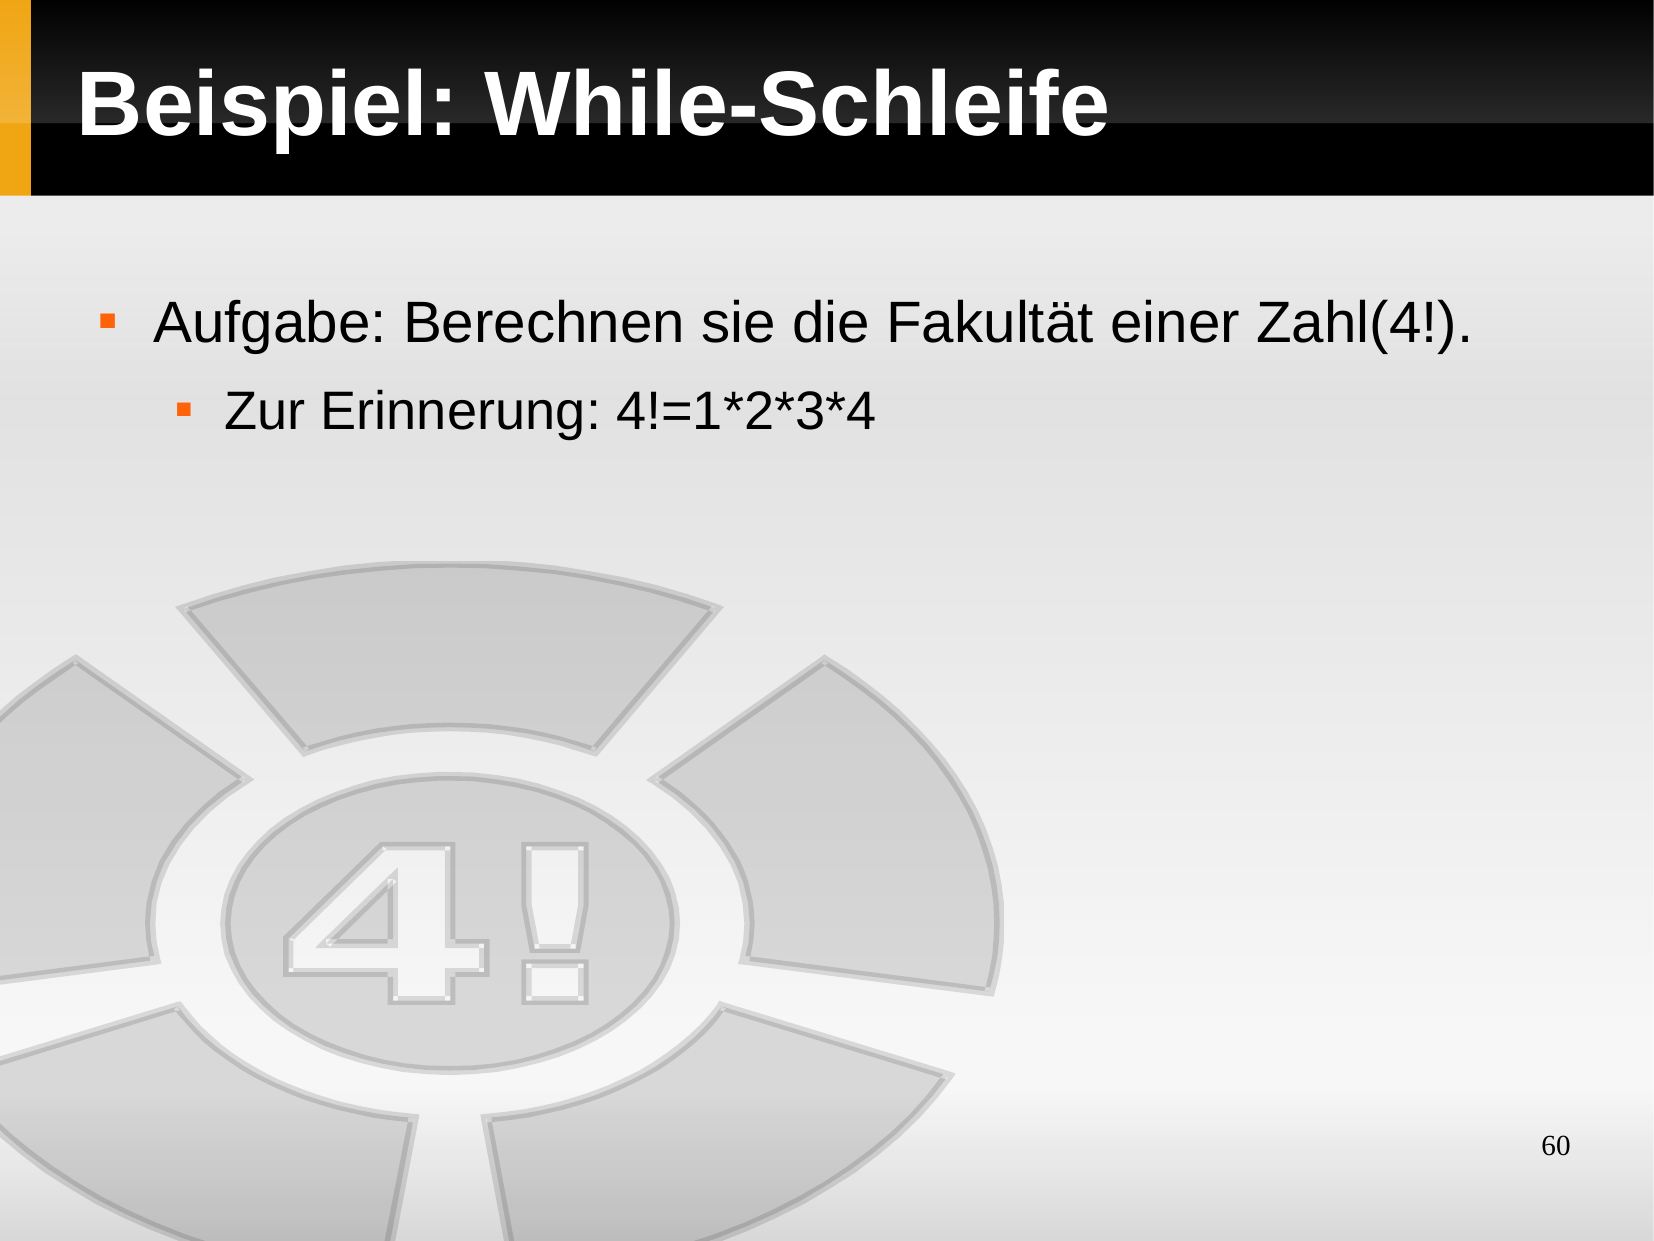

# Beispiel: While-Schleife
Aufgabe: Berechnen sie die Fakultät einer Zahl(4!).
Zur Erinnerung: 4!=1*2*3*4
60